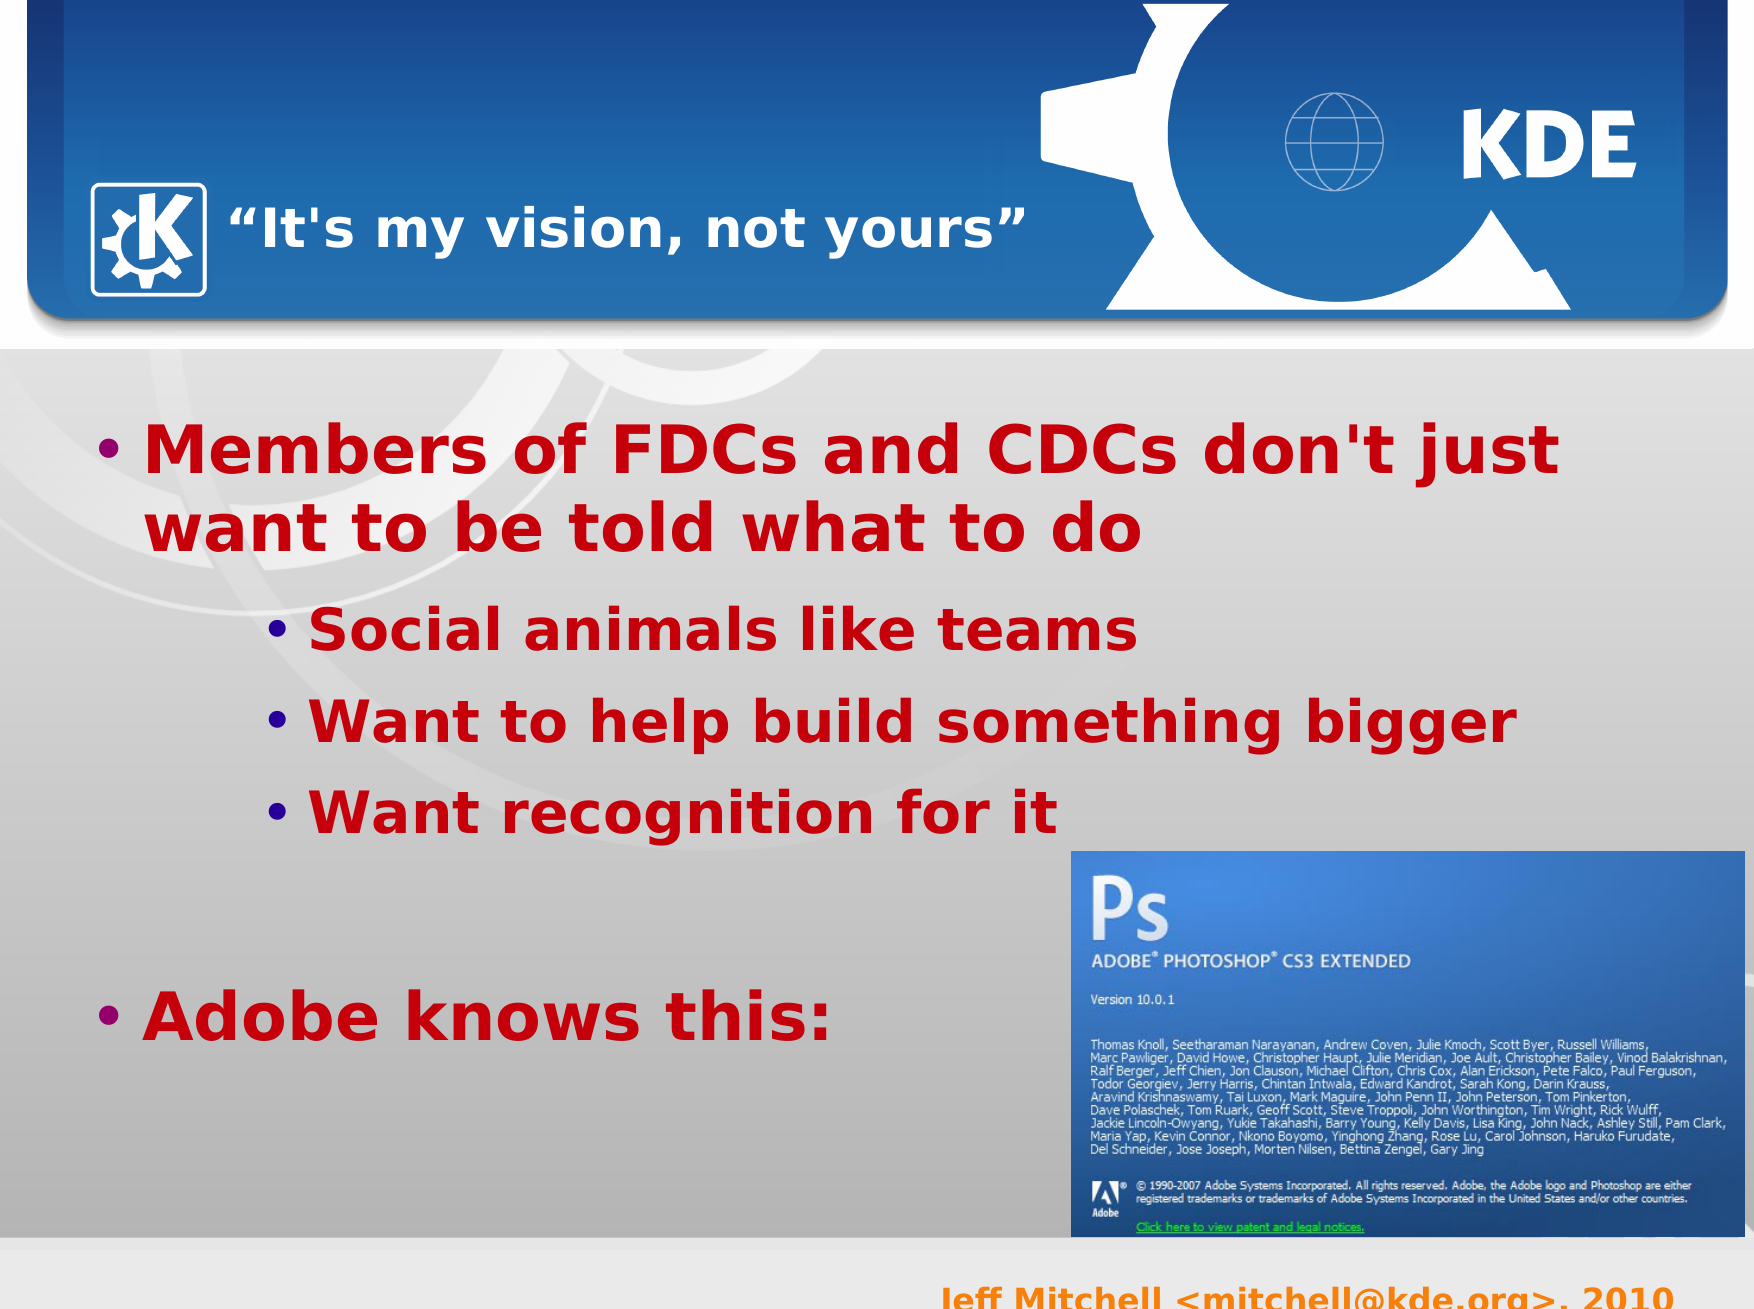

# “It's my vision, not yours”
Members of FDCs and CDCs don't just want to be told what to do
Social animals like teams
Want to help build something bigger
Want recognition for it
Adobe knows this: